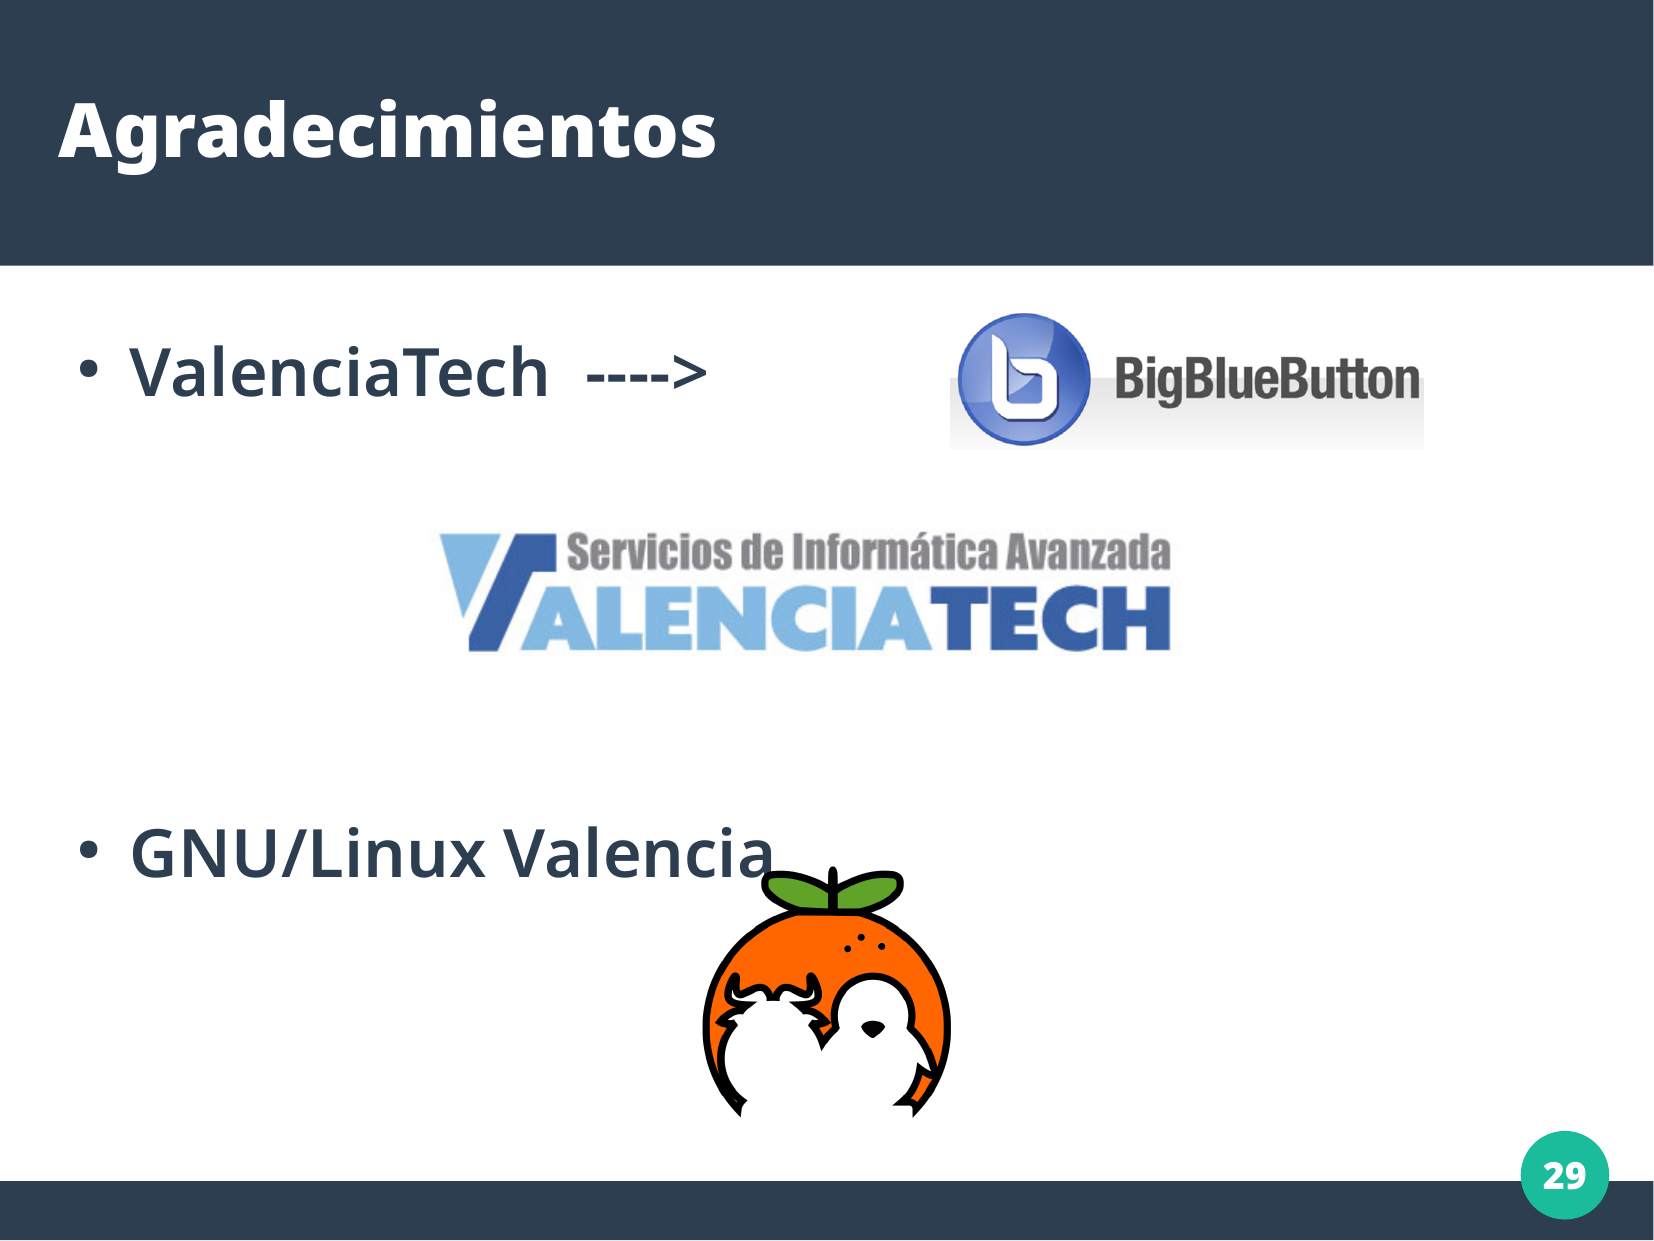

# Agradecimientos
ValenciaTech ---->
GNU/Linux Valencia
29